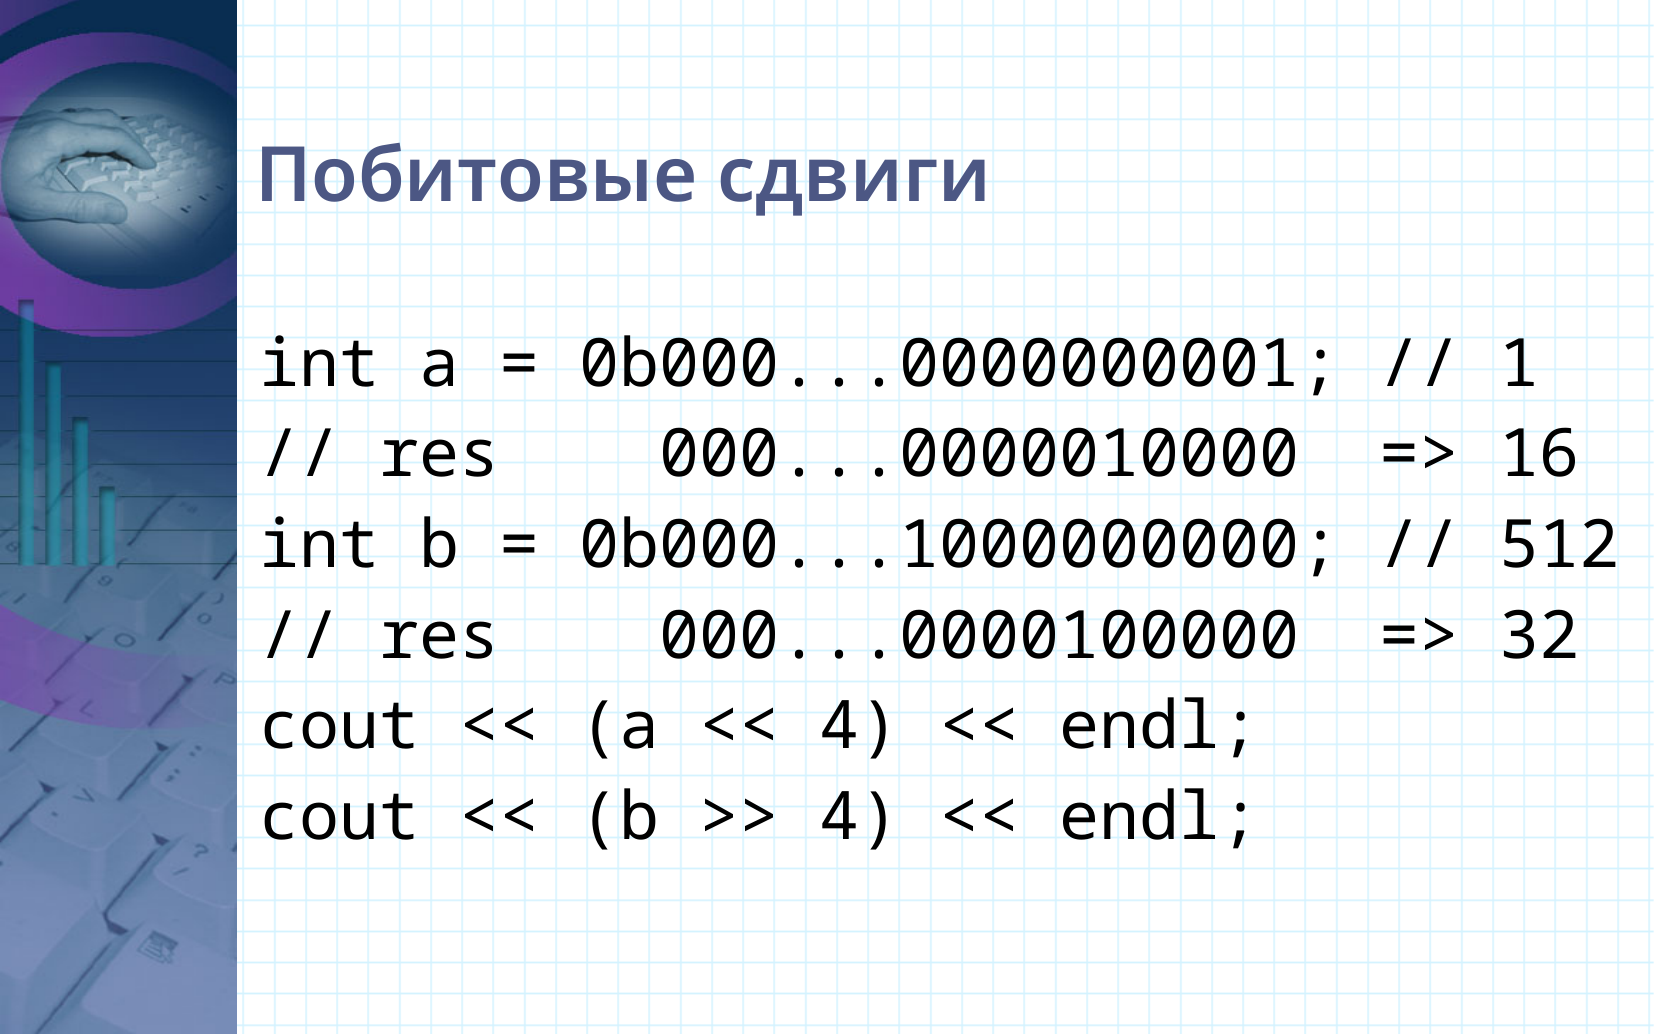

# Побитовые сдвиги
int a = 0b000...0000000001; // 1
// res 000...0000010000 => 16
int b = 0b000...1000000000; // 512
// res 000...0000100000 => 32
cout << (a << 4) << endl;
cout << (b >> 4) << endl;